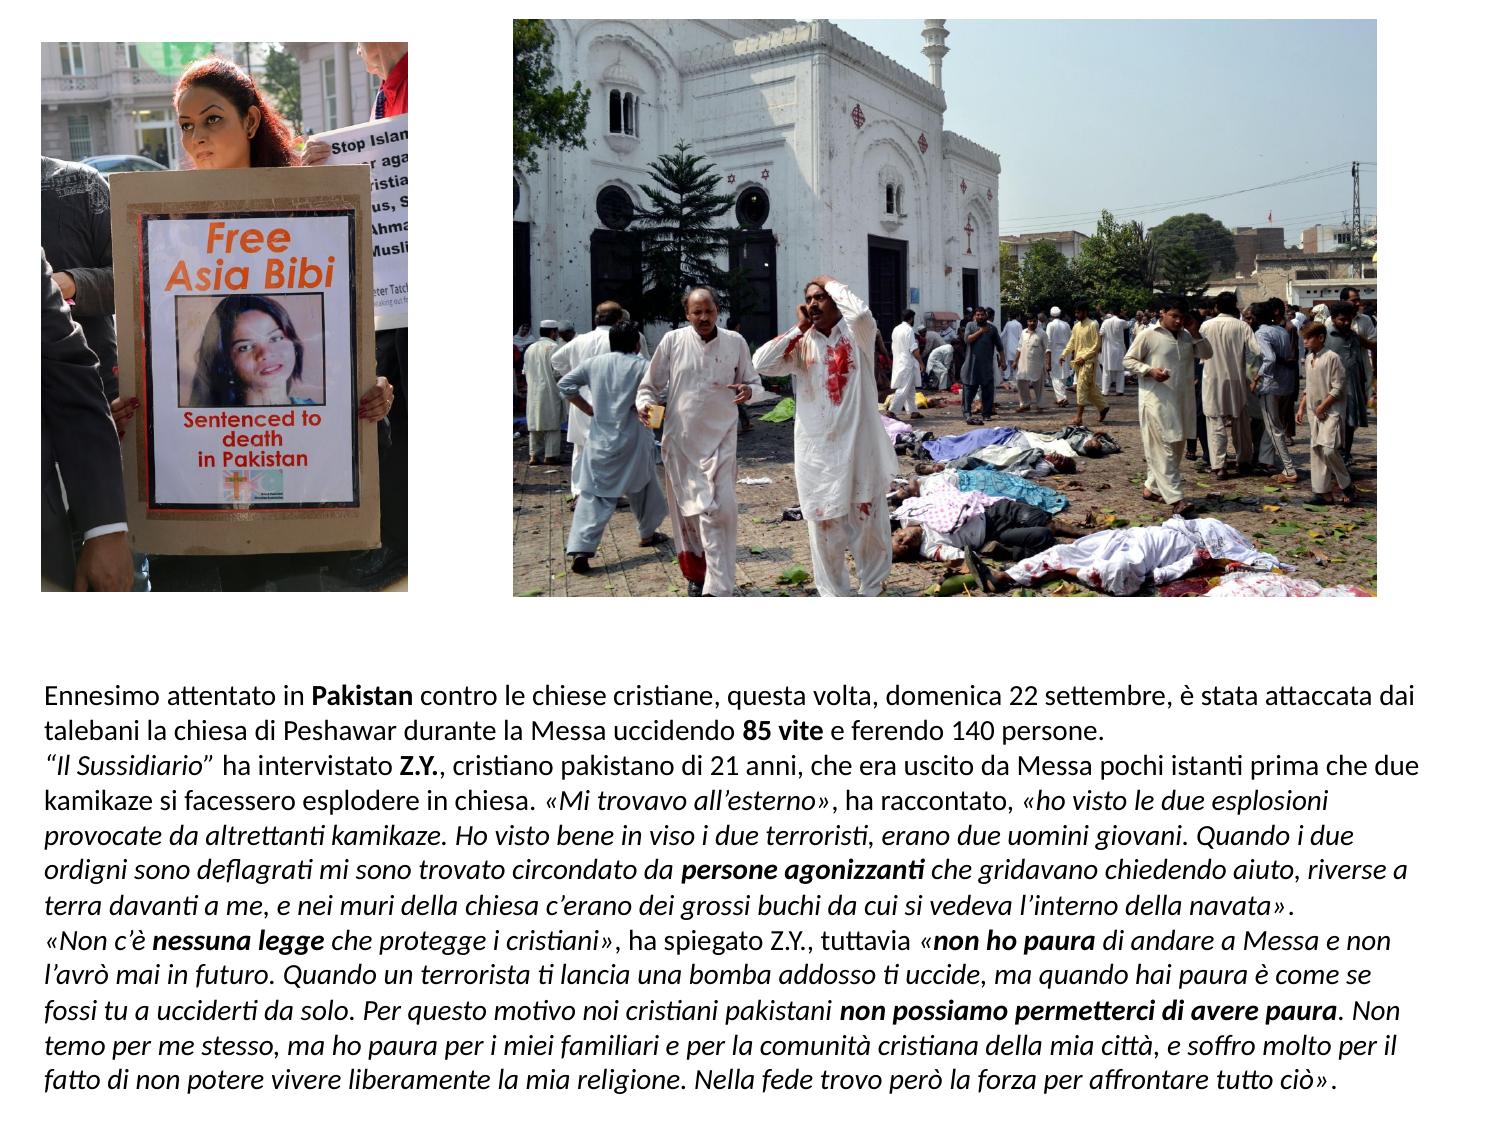

Ennesimo attentato in Pakistan contro le chiese cristiane, questa volta, domenica 22 settembre, è stata attaccata dai talebani la chiesa di Peshawar durante la Messa uccidendo 85 vite e ferendo 140 persone.
“Il Sussidiario” ha intervistato Z.Y., cristiano pakistano di 21 anni, che era uscito da Messa pochi istanti prima che due kamikaze si facessero esplodere in chiesa. «Mi trovavo all’esterno», ha raccontato, «ho visto le due esplosioni provocate da altrettanti kamikaze. Ho visto bene in viso i due terroristi, erano due uomini giovani. Quando i due ordigni sono deflagrati mi sono trovato circondato da persone agonizzanti che gridavano chiedendo aiuto, riverse a terra davanti a me, e nei muri della chiesa c’erano dei grossi buchi da cui si vedeva l’interno della navata».
«Non c’è nessuna legge che protegge i cristiani», ha spiegato Z.Y., tuttavia «non ho paura di andare a Messa e non l’avrò mai in futuro. Quando un terrorista ti lancia una bomba addosso ti uccide, ma quando hai paura è come se fossi tu a ucciderti da solo. Per questo motivo noi cristiani pakistani non possiamo permetterci di avere paura. Non temo per me stesso, ma ho paura per i miei familiari e per la comunità cristiana della mia città, e soffro molto per il fatto di non potere vivere liberamente la mia religione. Nella fede trovo però la forza per affrontare tutto ciò».